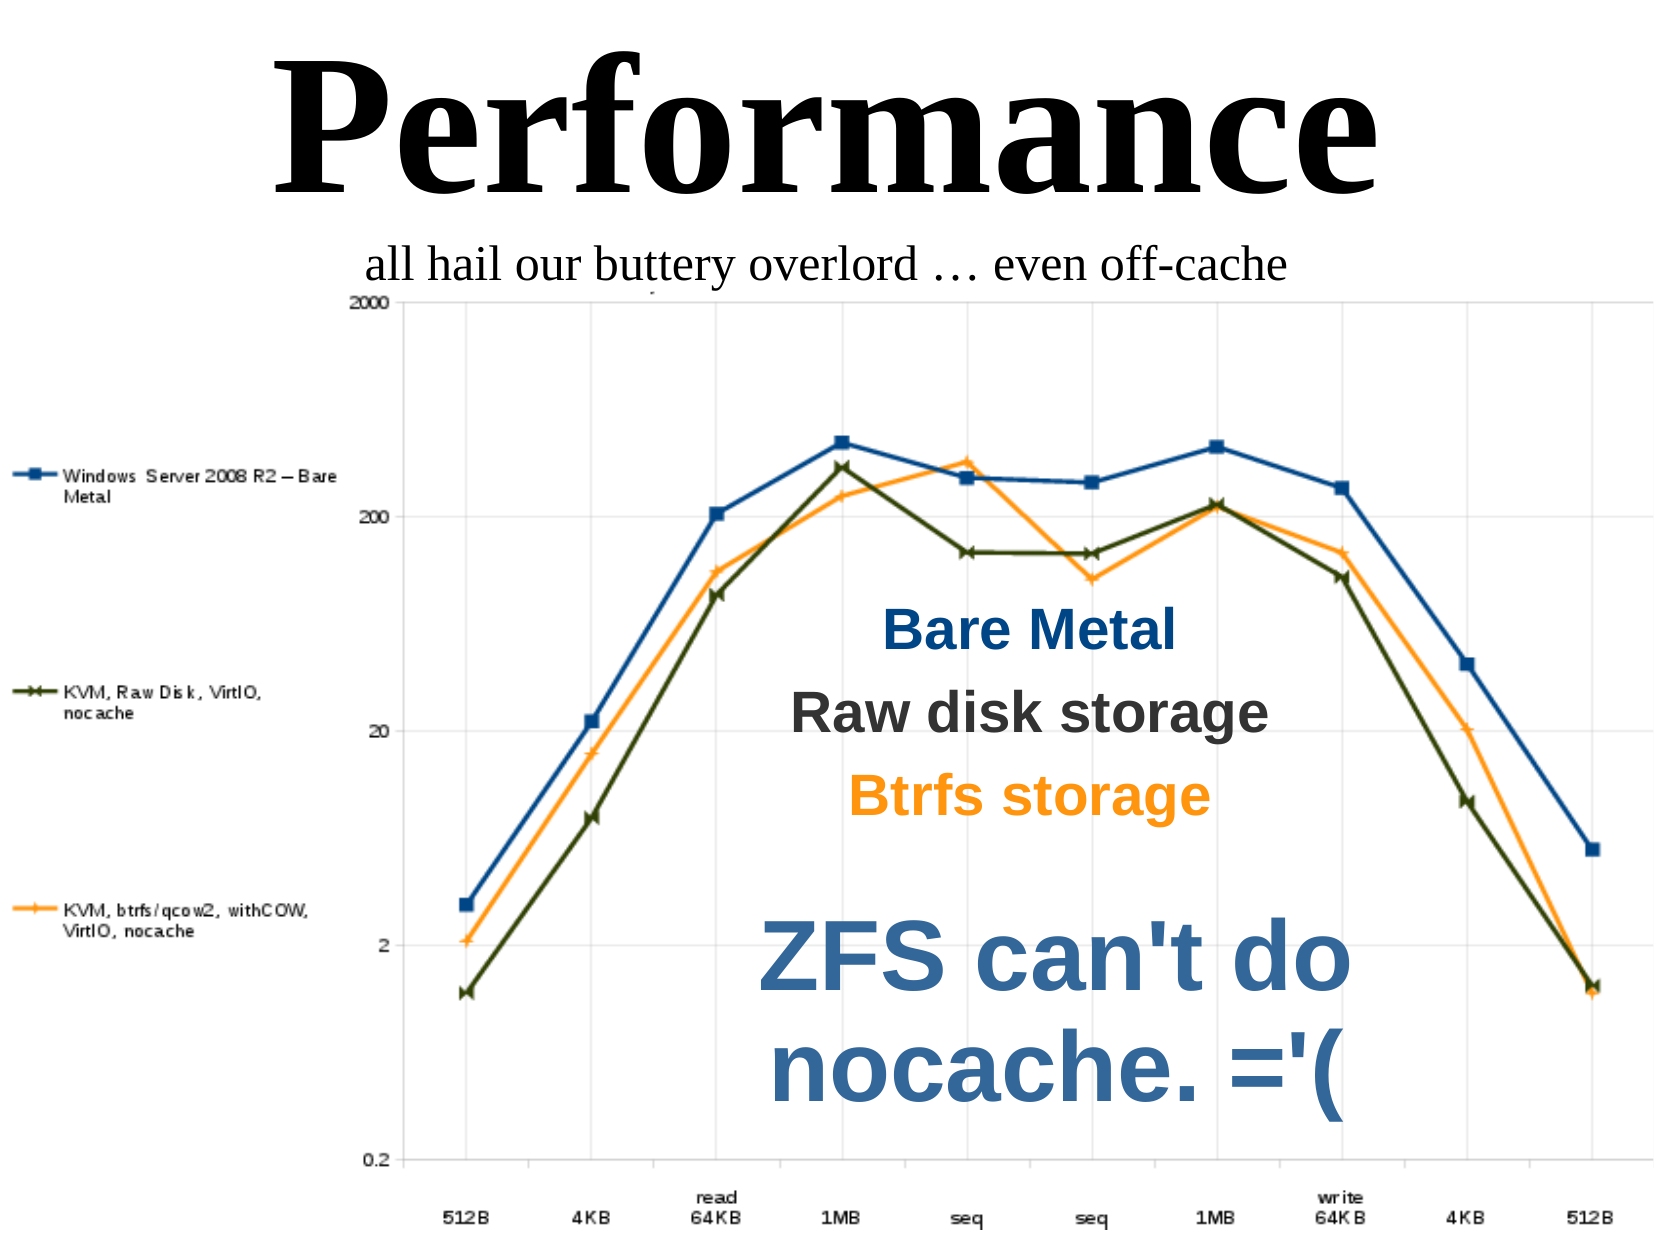

# Performance all hail our buttery overlord … even off-cache
| |
| --- |
| Bare Metal |
| Raw disk storage |
| Btrfs storage |
| ZFS can't do nocache. ='( |
| --- |